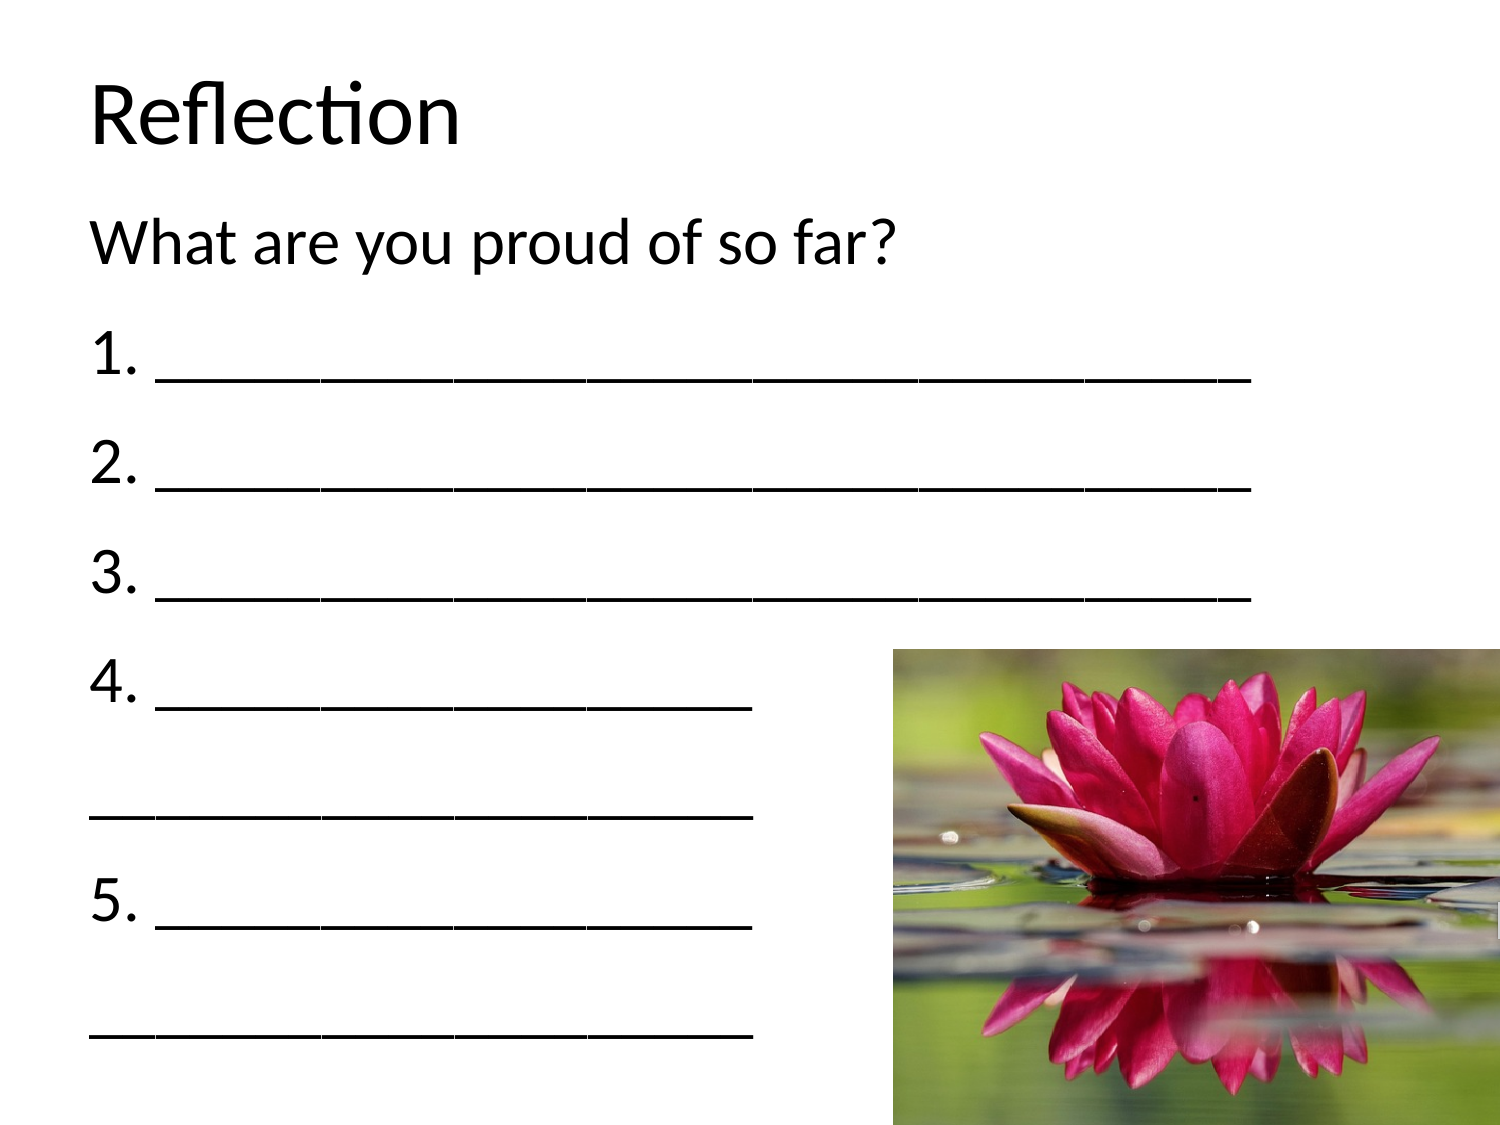

# Reflection
What are you proud of so far?
1. _________________________________
2. _________________________________
3. _________________________________
4. __________________
____________________
5. __________________
____________________